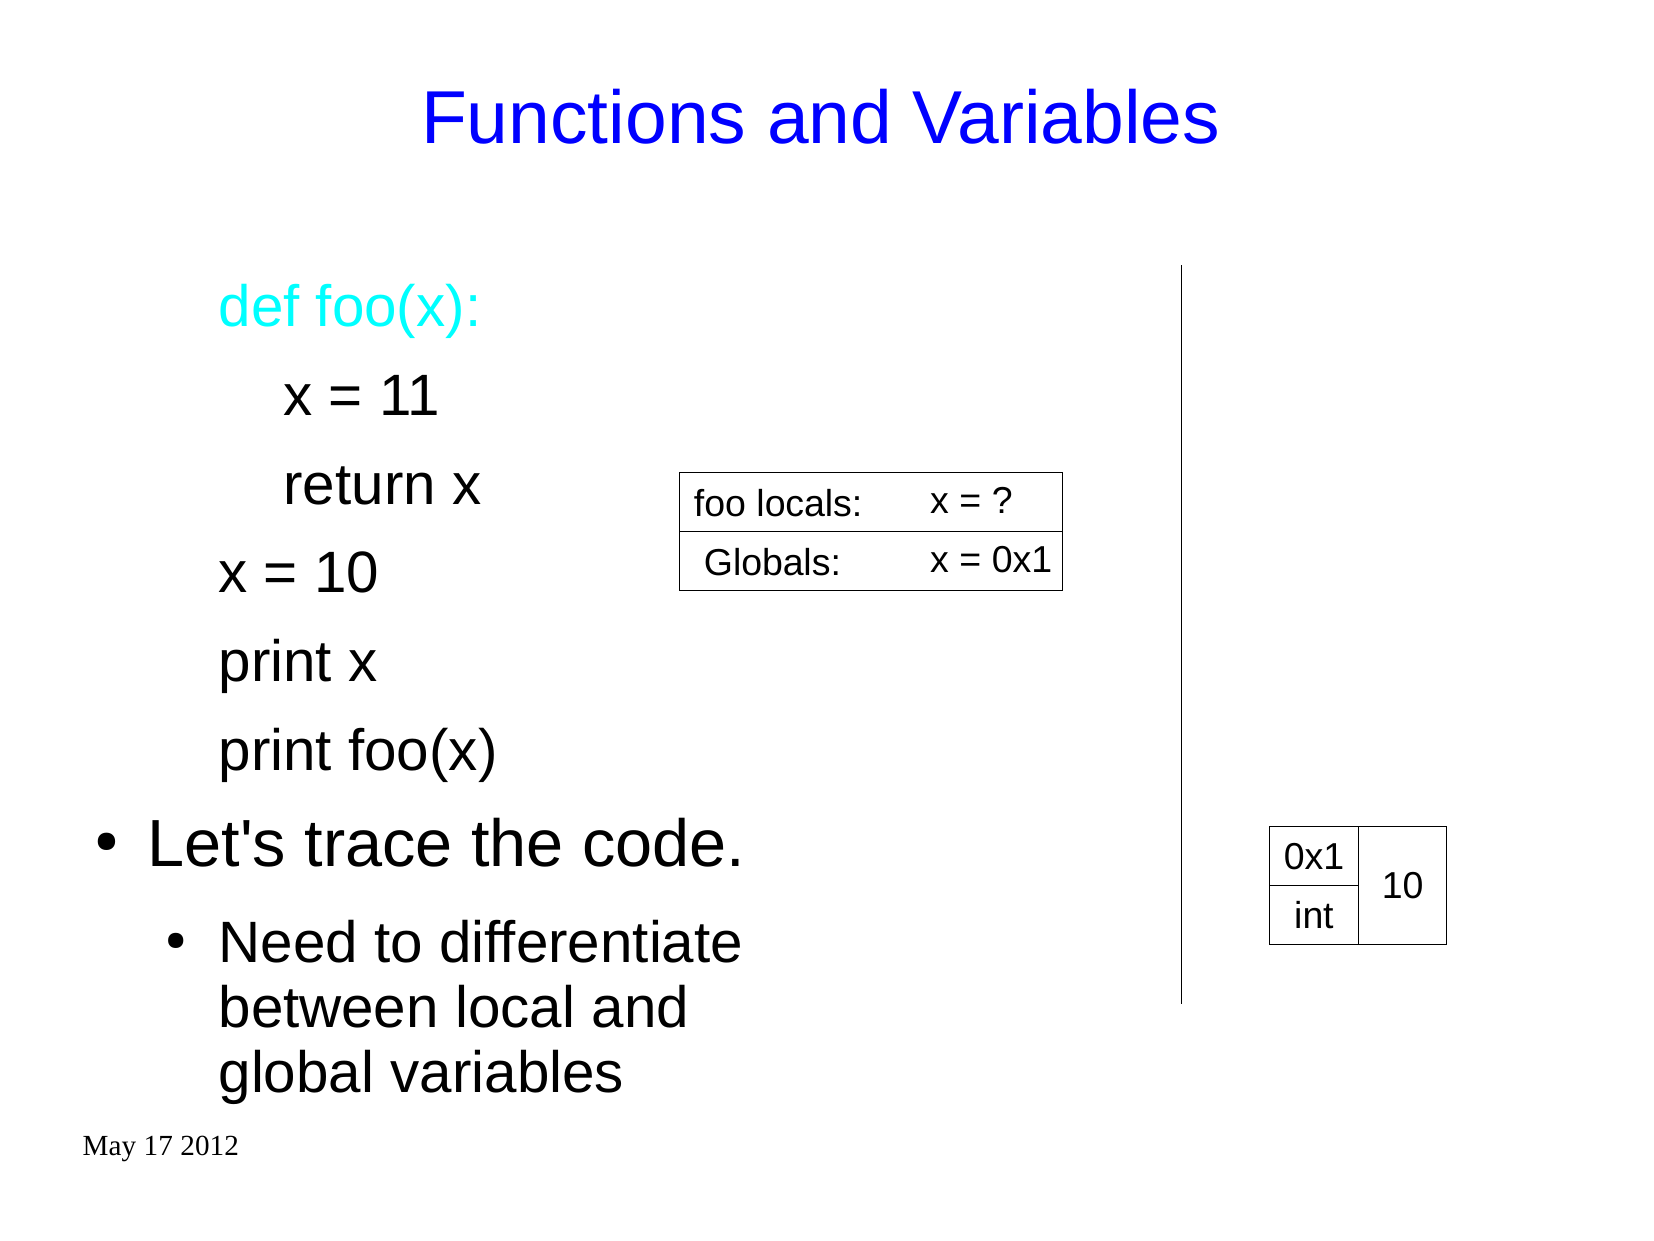

# Functions and Variables
def foo(x):
 x = 11
 return x
x = 10
print x
print foo(x)
Let's trace the code.
Need to differentiate between local and global variables
x = ?
foo locals:
x = 0x1
Globals:
0x1
10
int
May 17 2012